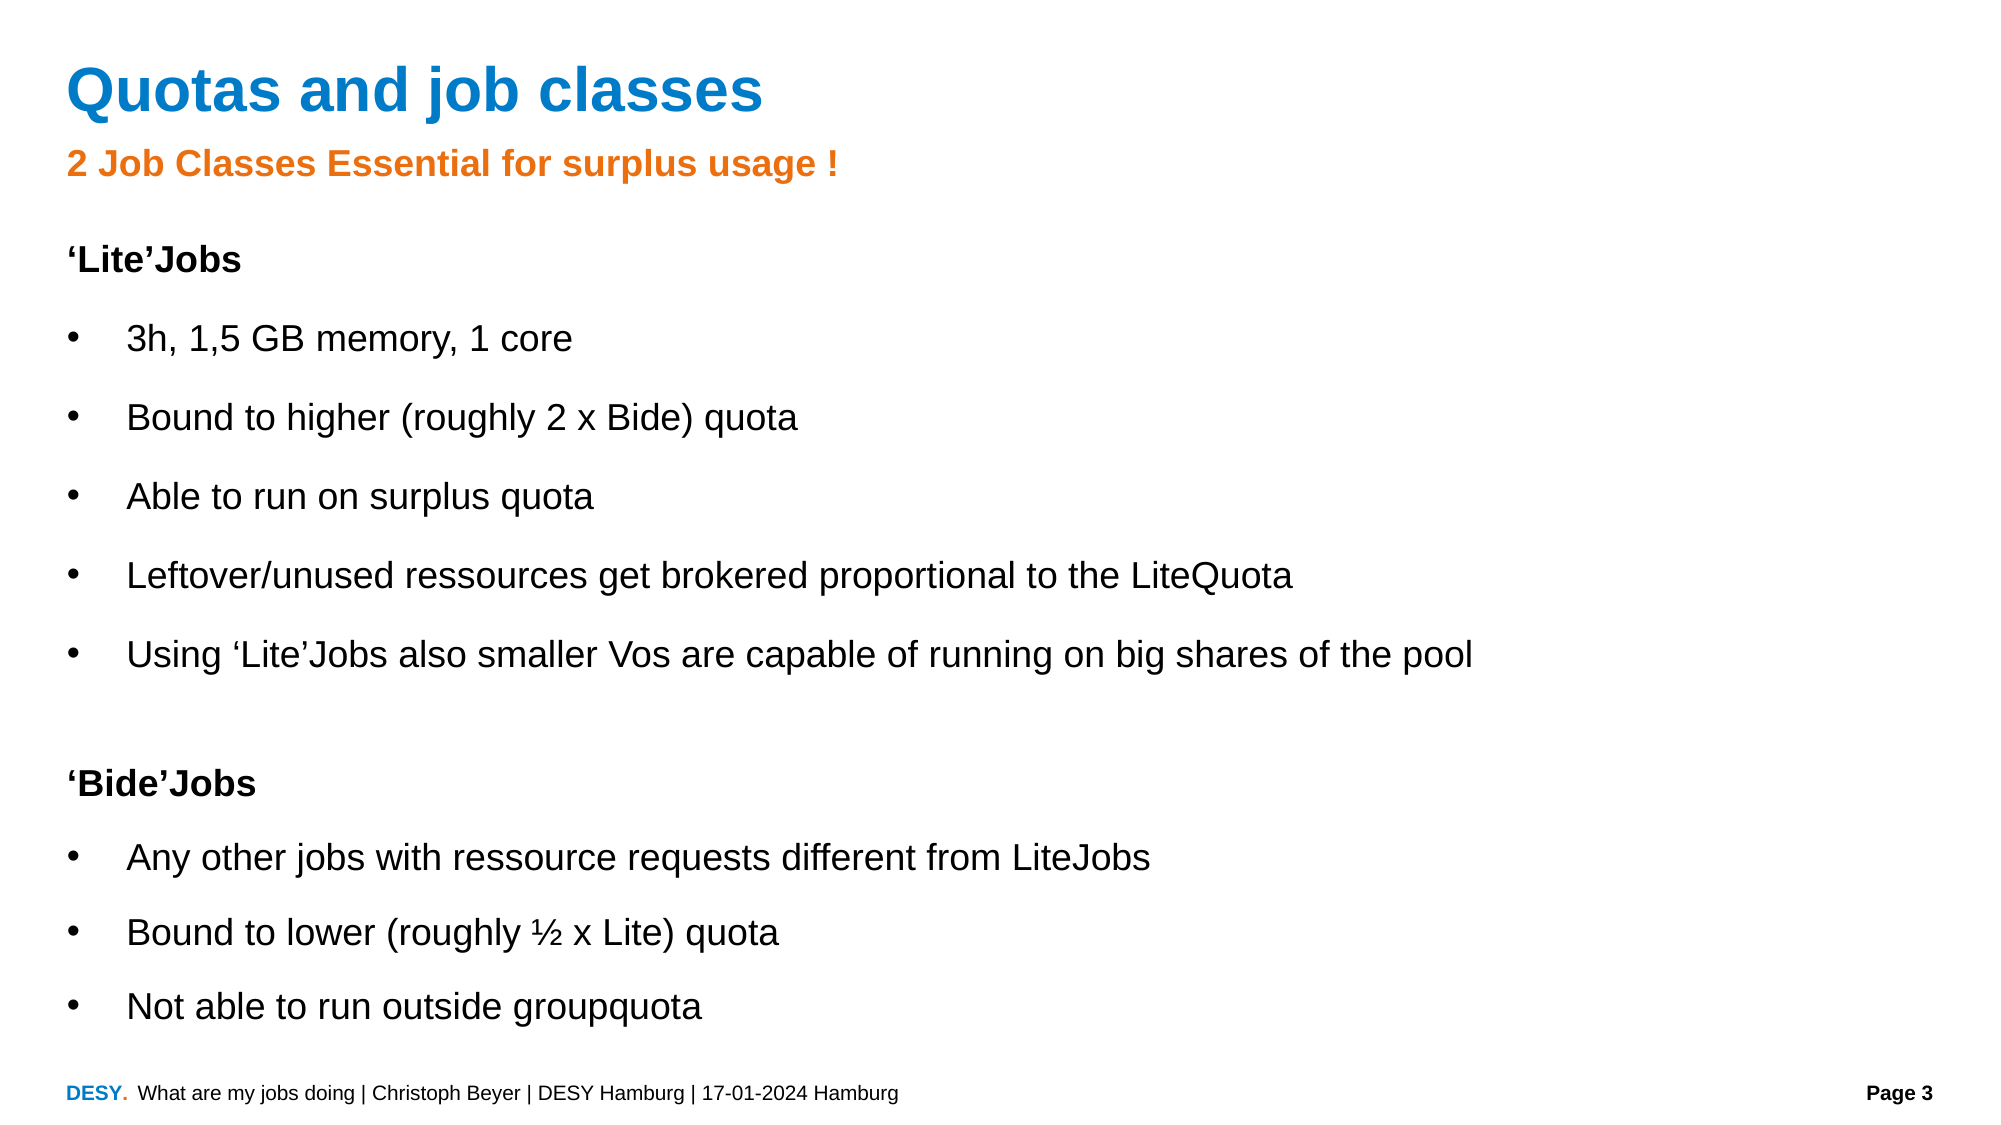

# Quotas and job classes
2 Job Classes Essential for surplus usage !
‘Lite’Jobs
3h, 1,5 GB memory, 1 core
Bound to higher (roughly 2 x Bide) quota
Able to run on surplus quota
Leftover/unused ressources get brokered proportional to the LiteQuota
Using ‘Lite’Jobs also smaller Vos are capable of running on big shares of the pool
‘Bide’Jobs
Any other jobs with ressource requests different from LiteJobs
Bound to lower (roughly ½ x Lite) quota
Not able to run outside groupquota
What are my jobs doing | Christoph Beyer | DESY Hamburg | 17-01-2024 Hamburg